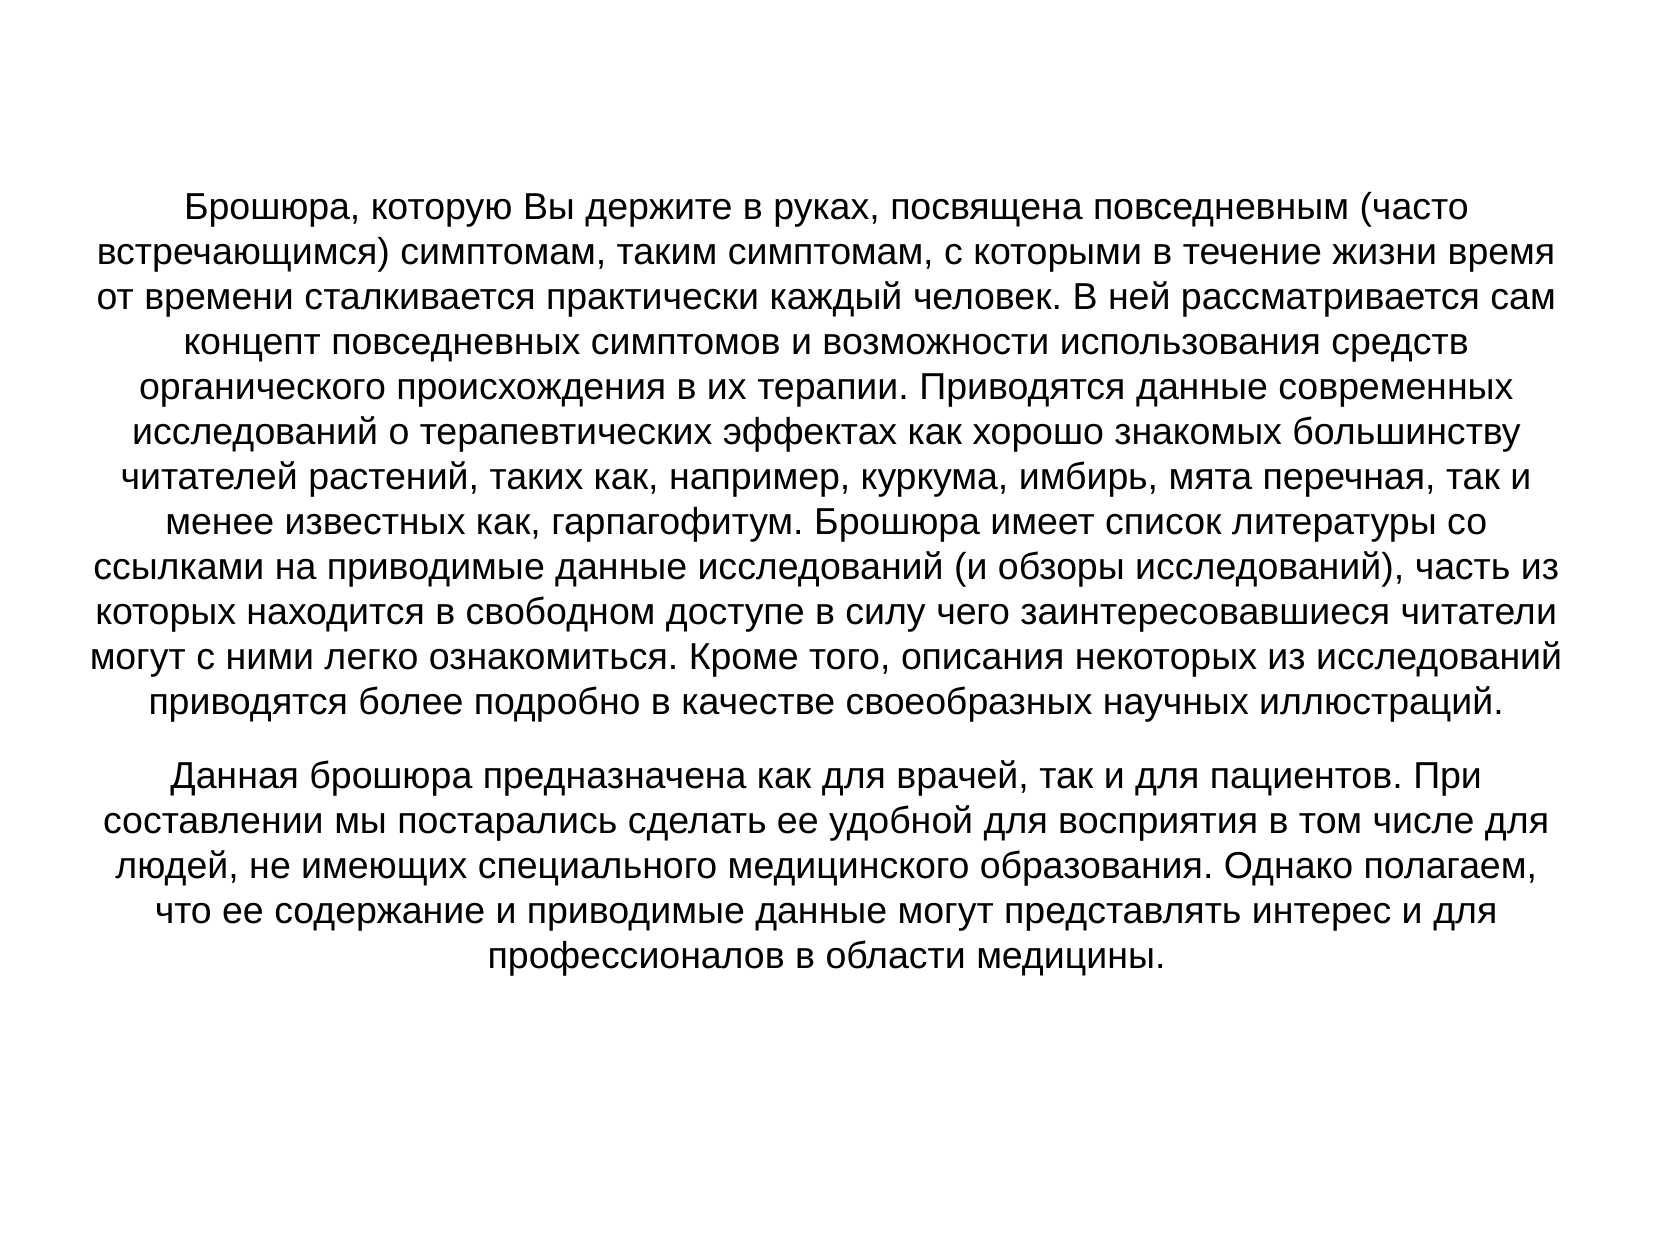

# Брошюра, которую Вы держите в руках, посвящена повседневным (часто встречающимся) симптомам, таким симптомам, с которыми в течение жизни время от времени сталкивается практически каждый человек. В ней рассматривается сам концепт повседневных симптомов и возможности использования средств органического происхождения в их терапии. Приводятся данные современных исследований о терапевтических эффектах как хорошо знакомых большинству читателей растений, таких как, например, куркума, имбирь, мята перечная, так и менее известных как, гарпагофитум. Брошюра имеет список литературы со ссылками на приводимые данные исследований (и обзоры исследований), часть из которых находится в свободном доступе в силу чего заинтересовавшиеся читатели могут с ними легко ознакомиться. Кроме того, описания некоторых из исследований приводятся более подробно в качестве своеобразных научных иллюстраций.
Данная брошюра предназначена как для врачей, так и для пациентов. При составлении мы постарались сделать ее удобной для восприятия в том числе для людей, не имеющих специального медицинского образования. Однако полагаем, что ее содержание и приводимые данные могут представлять интерес и для профессионалов в области медицины.